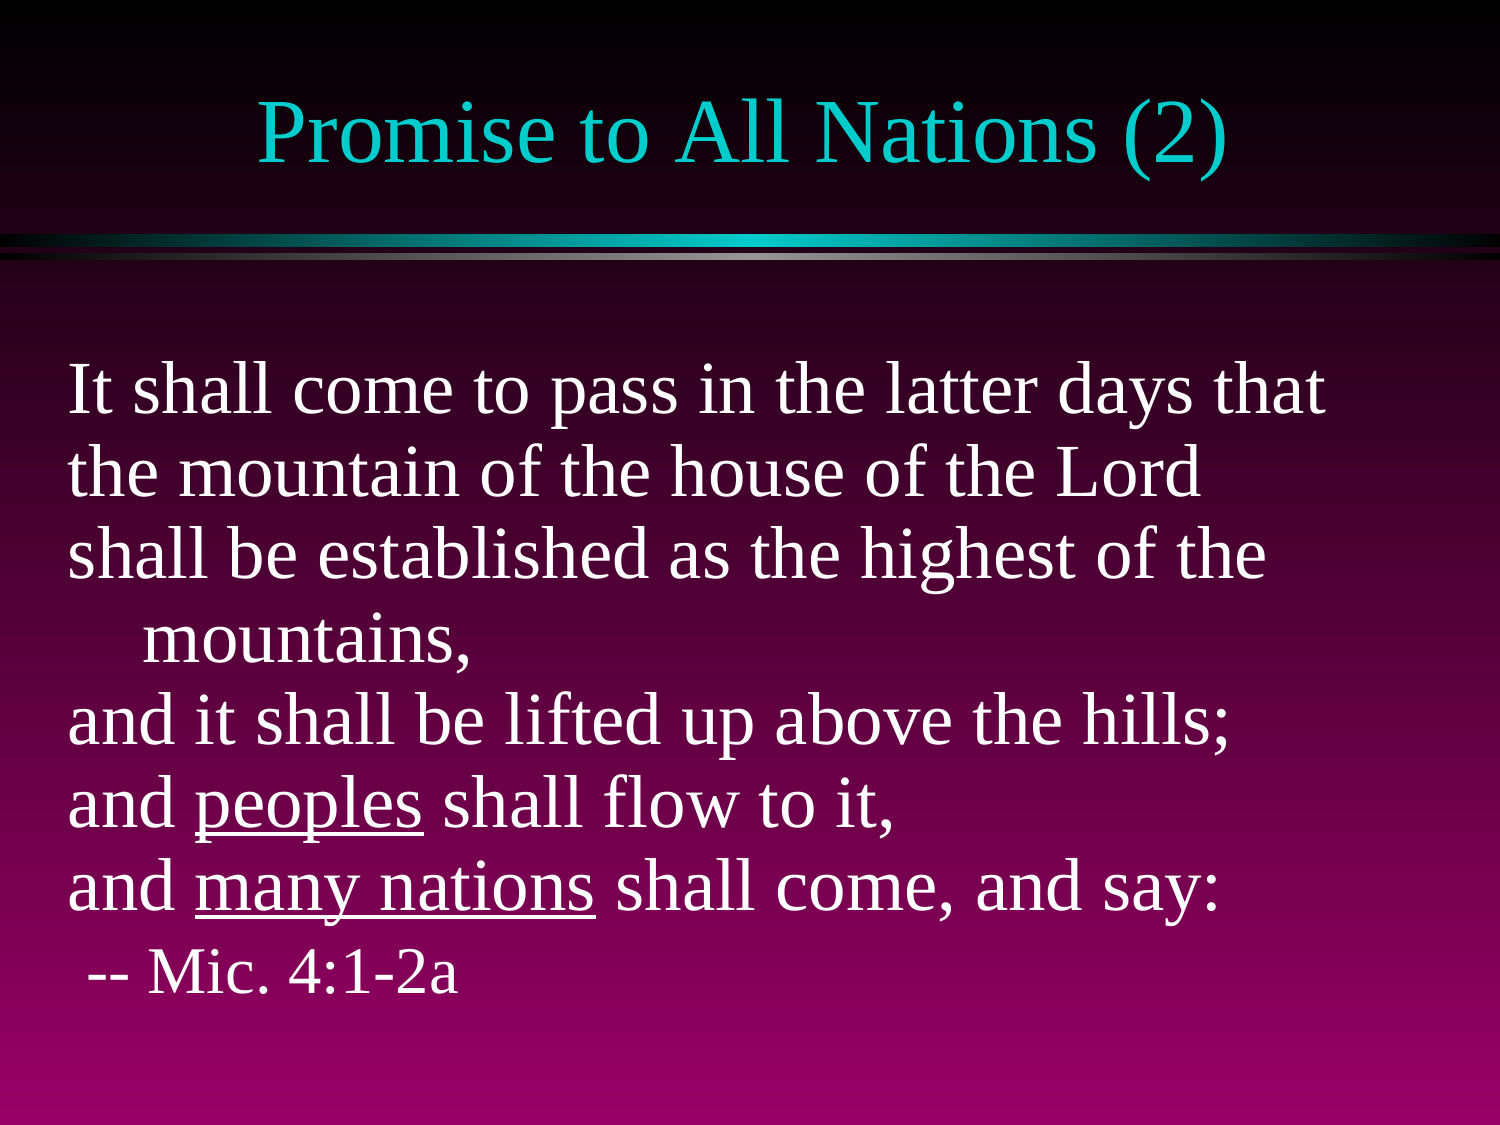

# Promise to All Nations (2)
It shall come to pass in the latter days that the mountain of the house of the Lord
shall be established as the highest of the
 mountains,
and it shall be lifted up above the hills;
and peoples shall flow to it,
and many nations shall come, and say:
 -- Mic. 4:1-2a